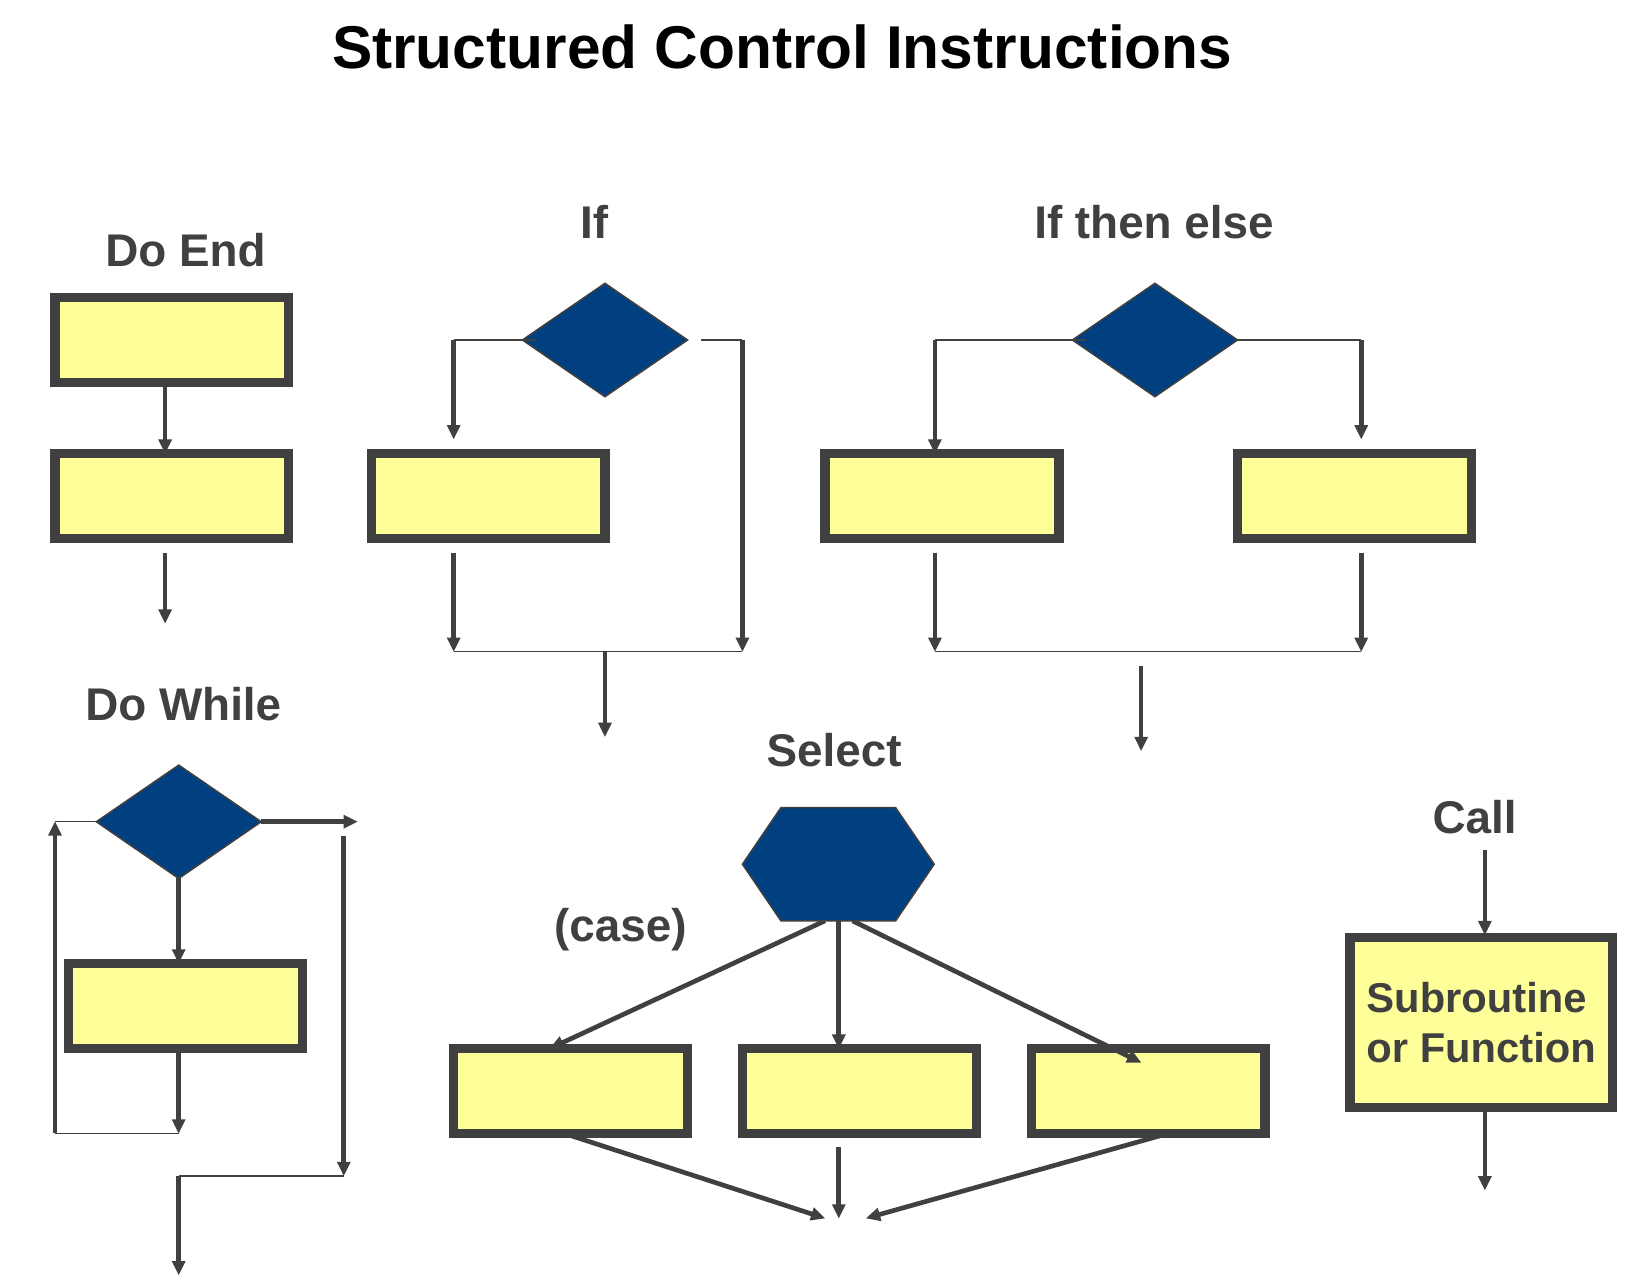

Structured Control Instructions
If
If then else
 Do End
Do While
Select
Call
(case)
Subroutine
or Function